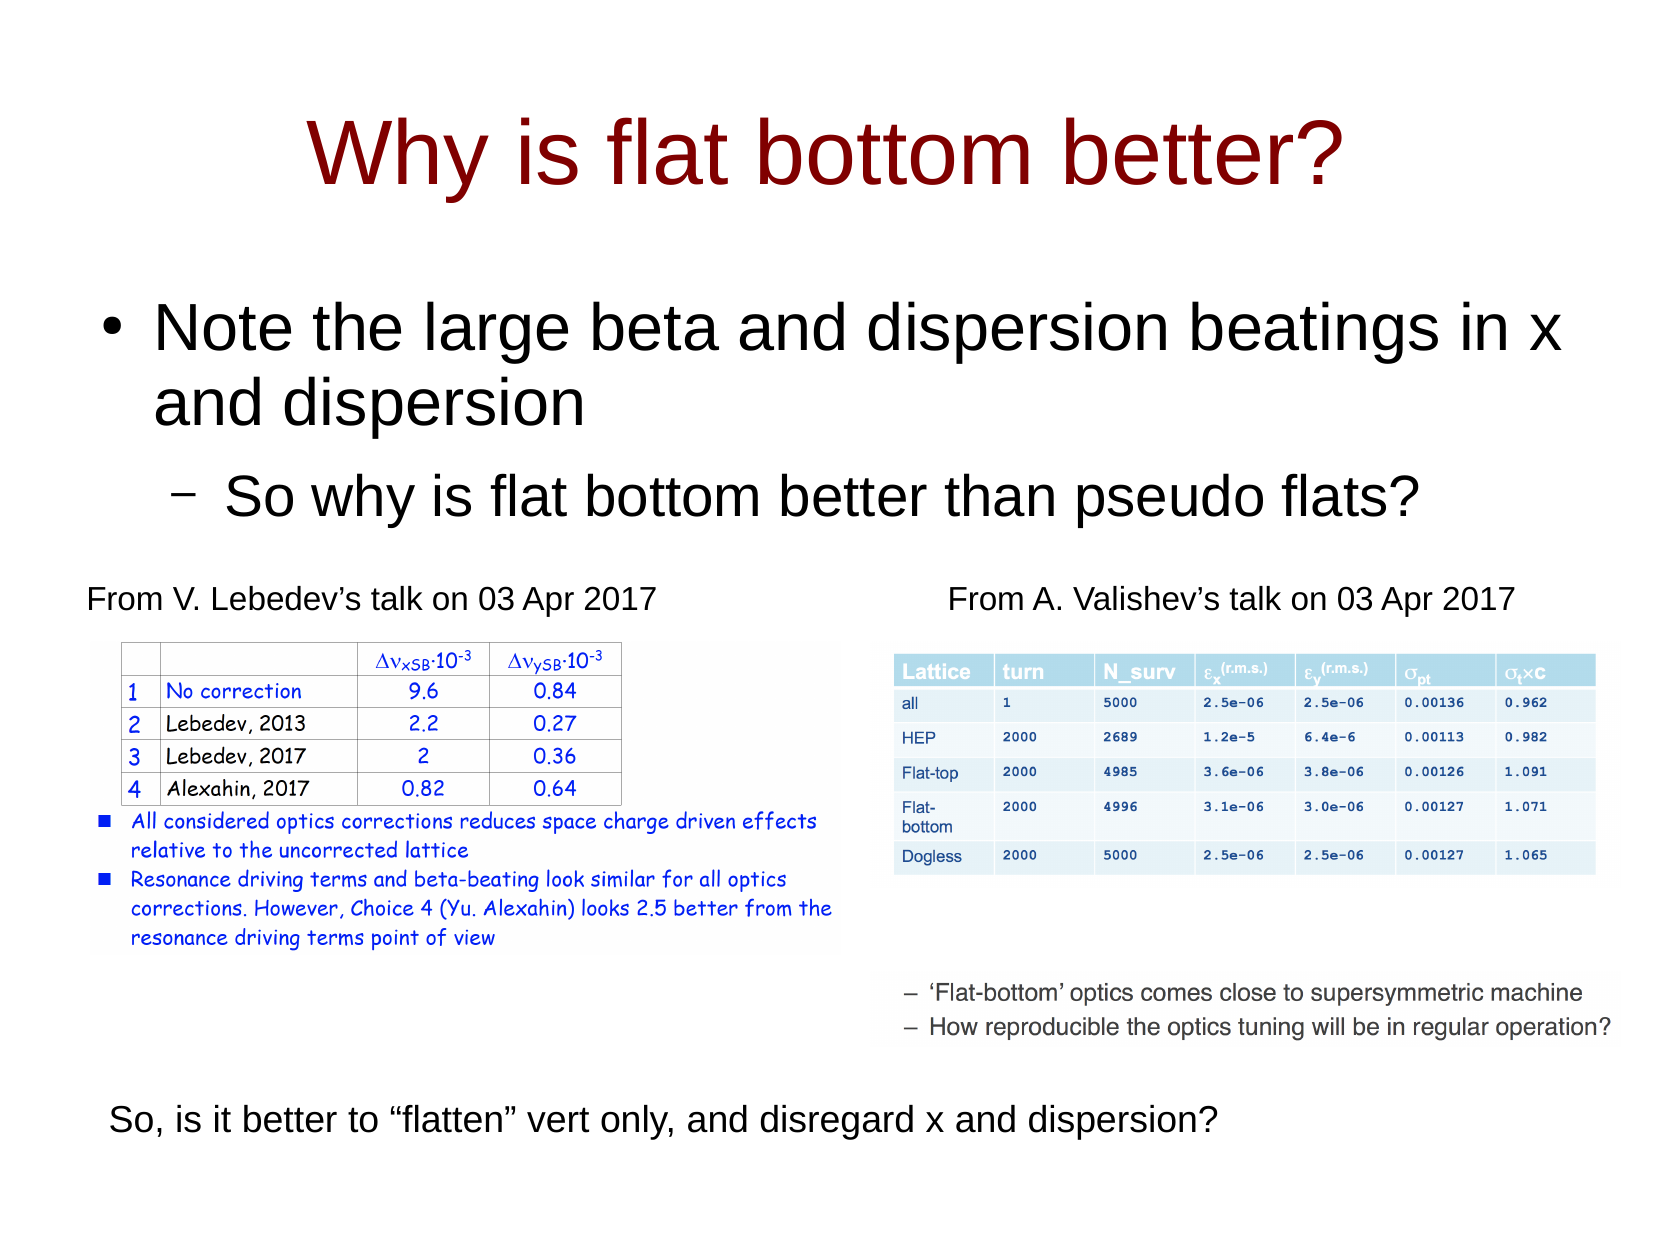

# Why is flat bottom better?
Note the large beta and dispersion beatings in x and dispersion
So why is flat bottom better than pseudo flats?
From V. Lebedev’s talk on 03 Apr 2017
From A. Valishev’s talk on 03 Apr 2017
So, is it better to “flatten” vert only, and disregard x and dispersion?